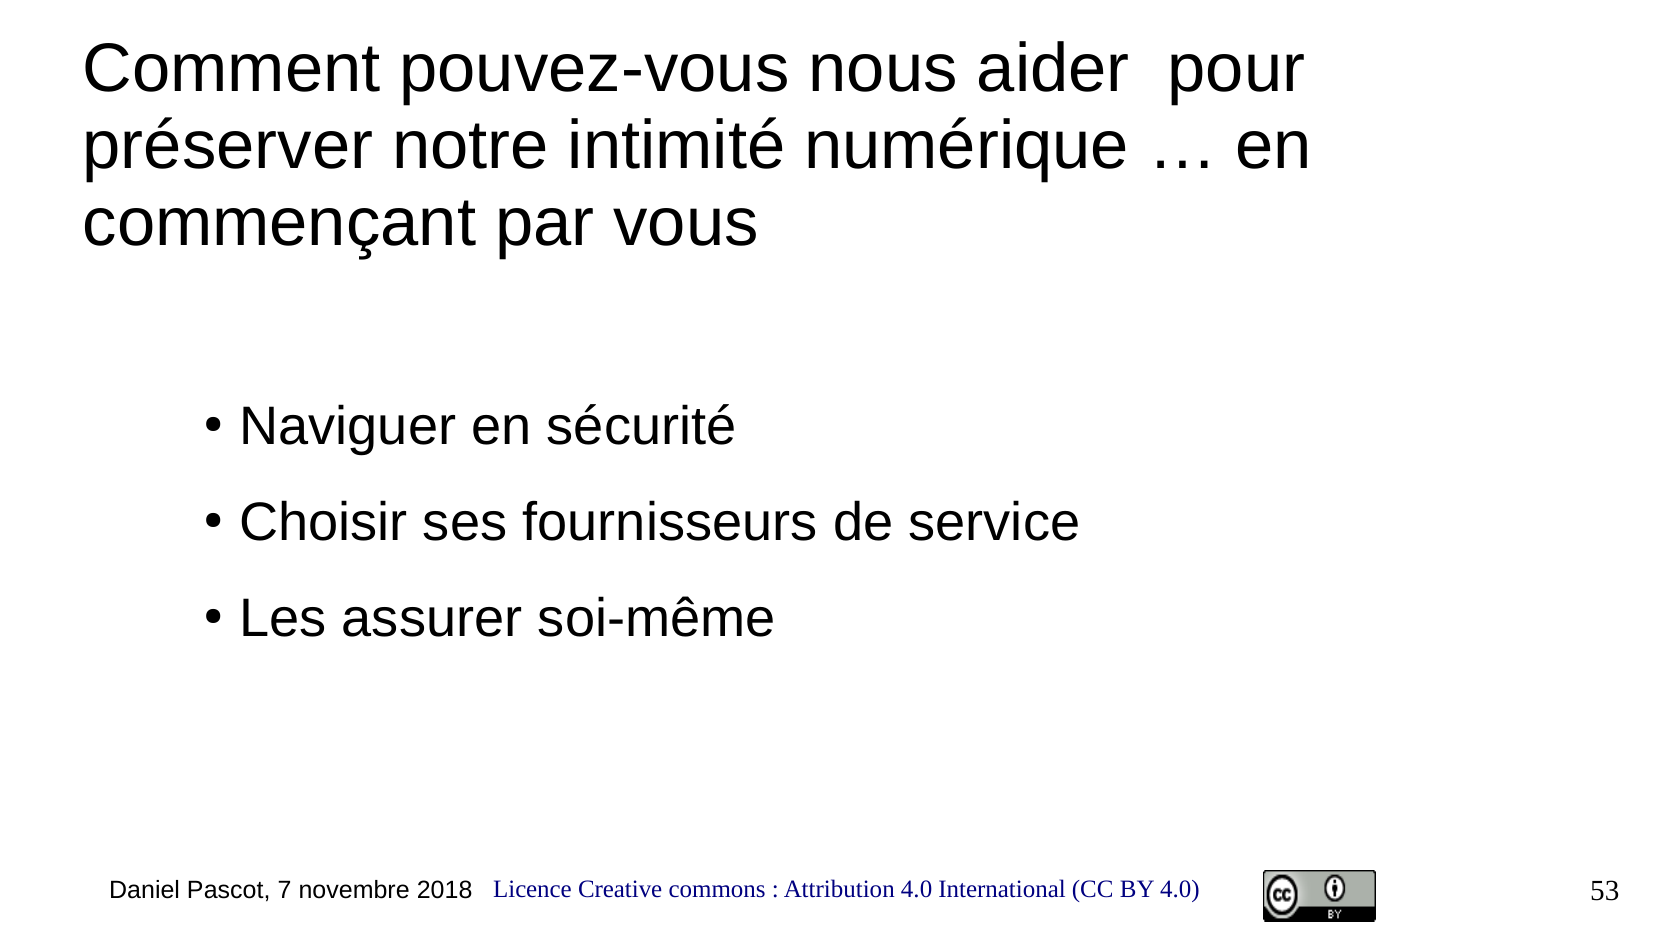

# Comment pouvez-vous nous aider pour préserver notre intimité numérique … en commençant par vous
Naviguer en sécurité
Choisir ses fournisseurs de service
Les assurer soi-même
53